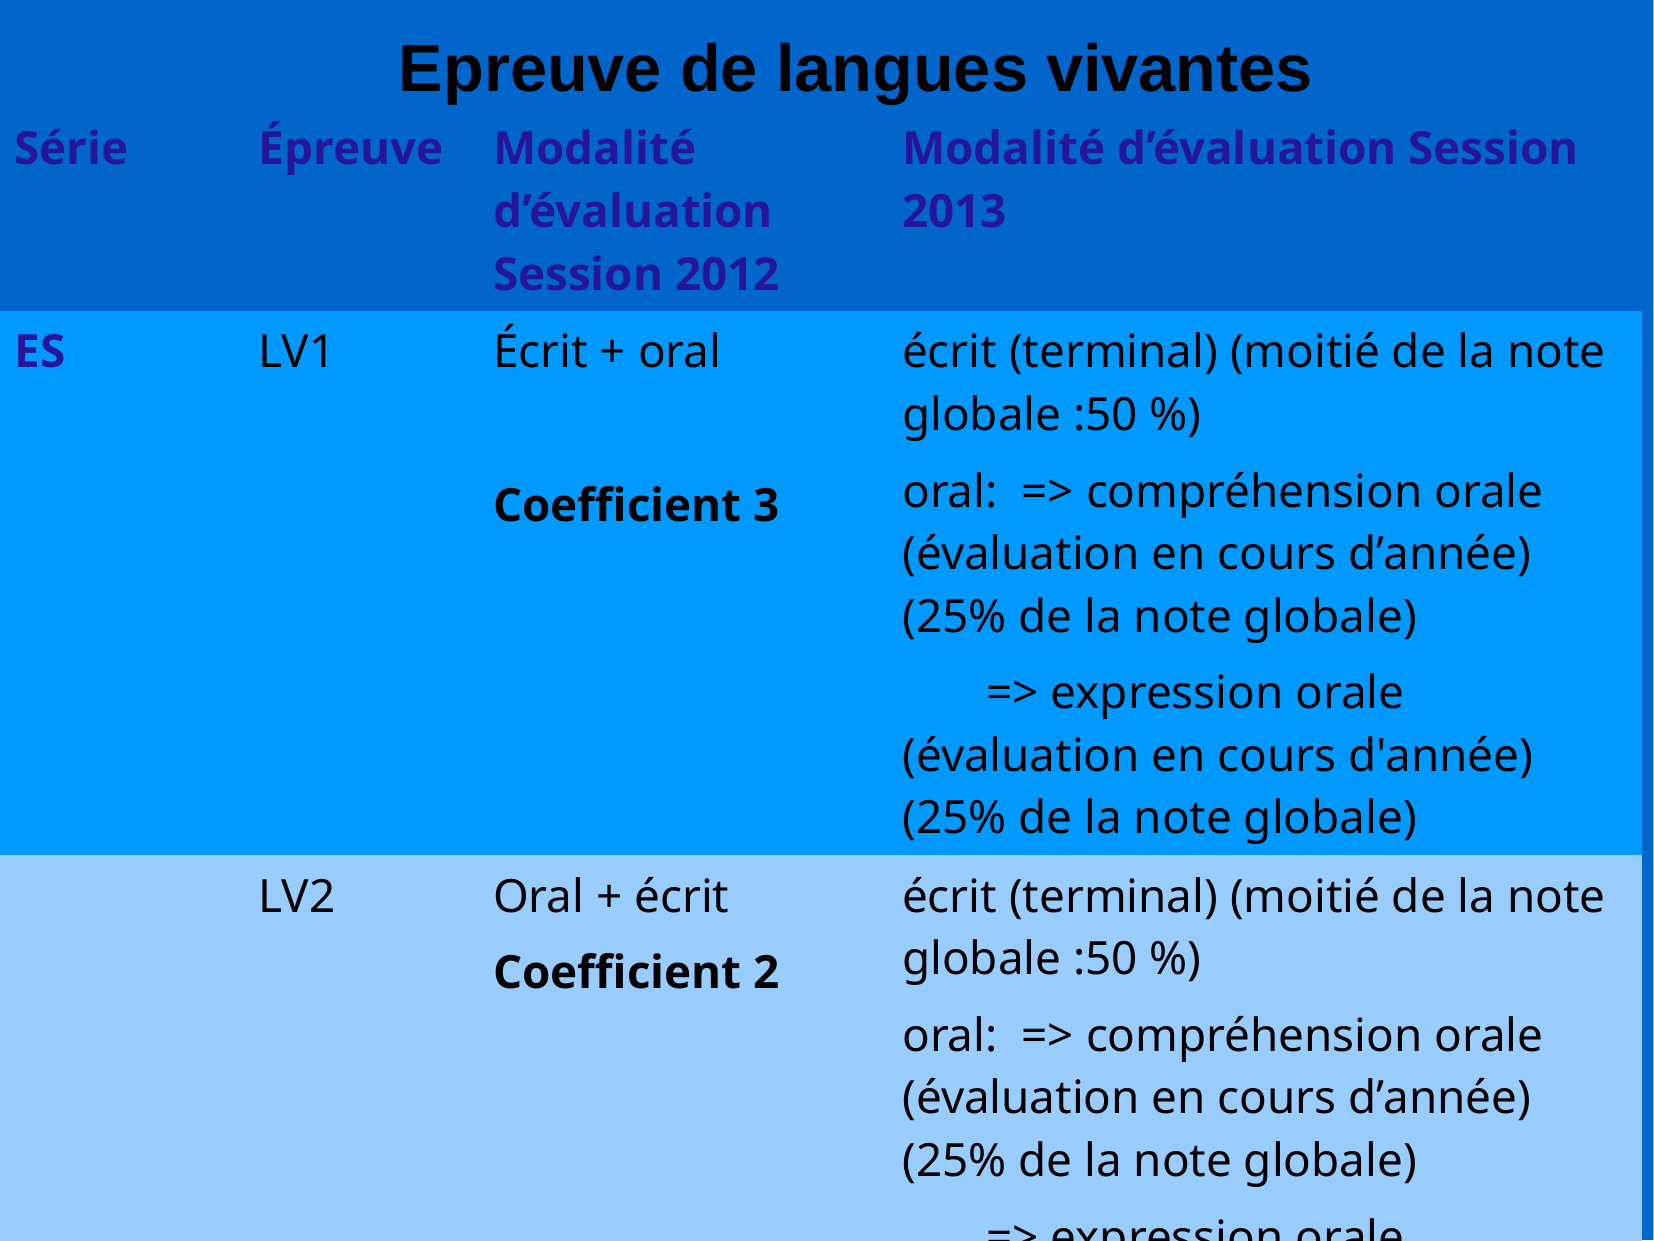

Epreuve de langues vivantes
| Série | Épreuve | Modalité d’évaluation Session 2012 | Modalité d’évaluation Session 2013 |
| --- | --- | --- | --- |
| ES | LV1 | Écrit + oral Coefficient 3 | écrit (terminal) (moitié de la note globale :50 %) oral: => compréhension orale (évaluation en cours d’année) (25% de la note globale) => expression orale (évaluation en cours d'année) (25% de la note globale) |
| | LV2 | Oral + écrit Coefficient 2 | écrit (terminal) (moitié de la note globale :50 %) oral: => compréhension orale (évaluation en cours d’année) (25% de la note globale) => expression orale (évaluation terminale) (25% de la note globale) |